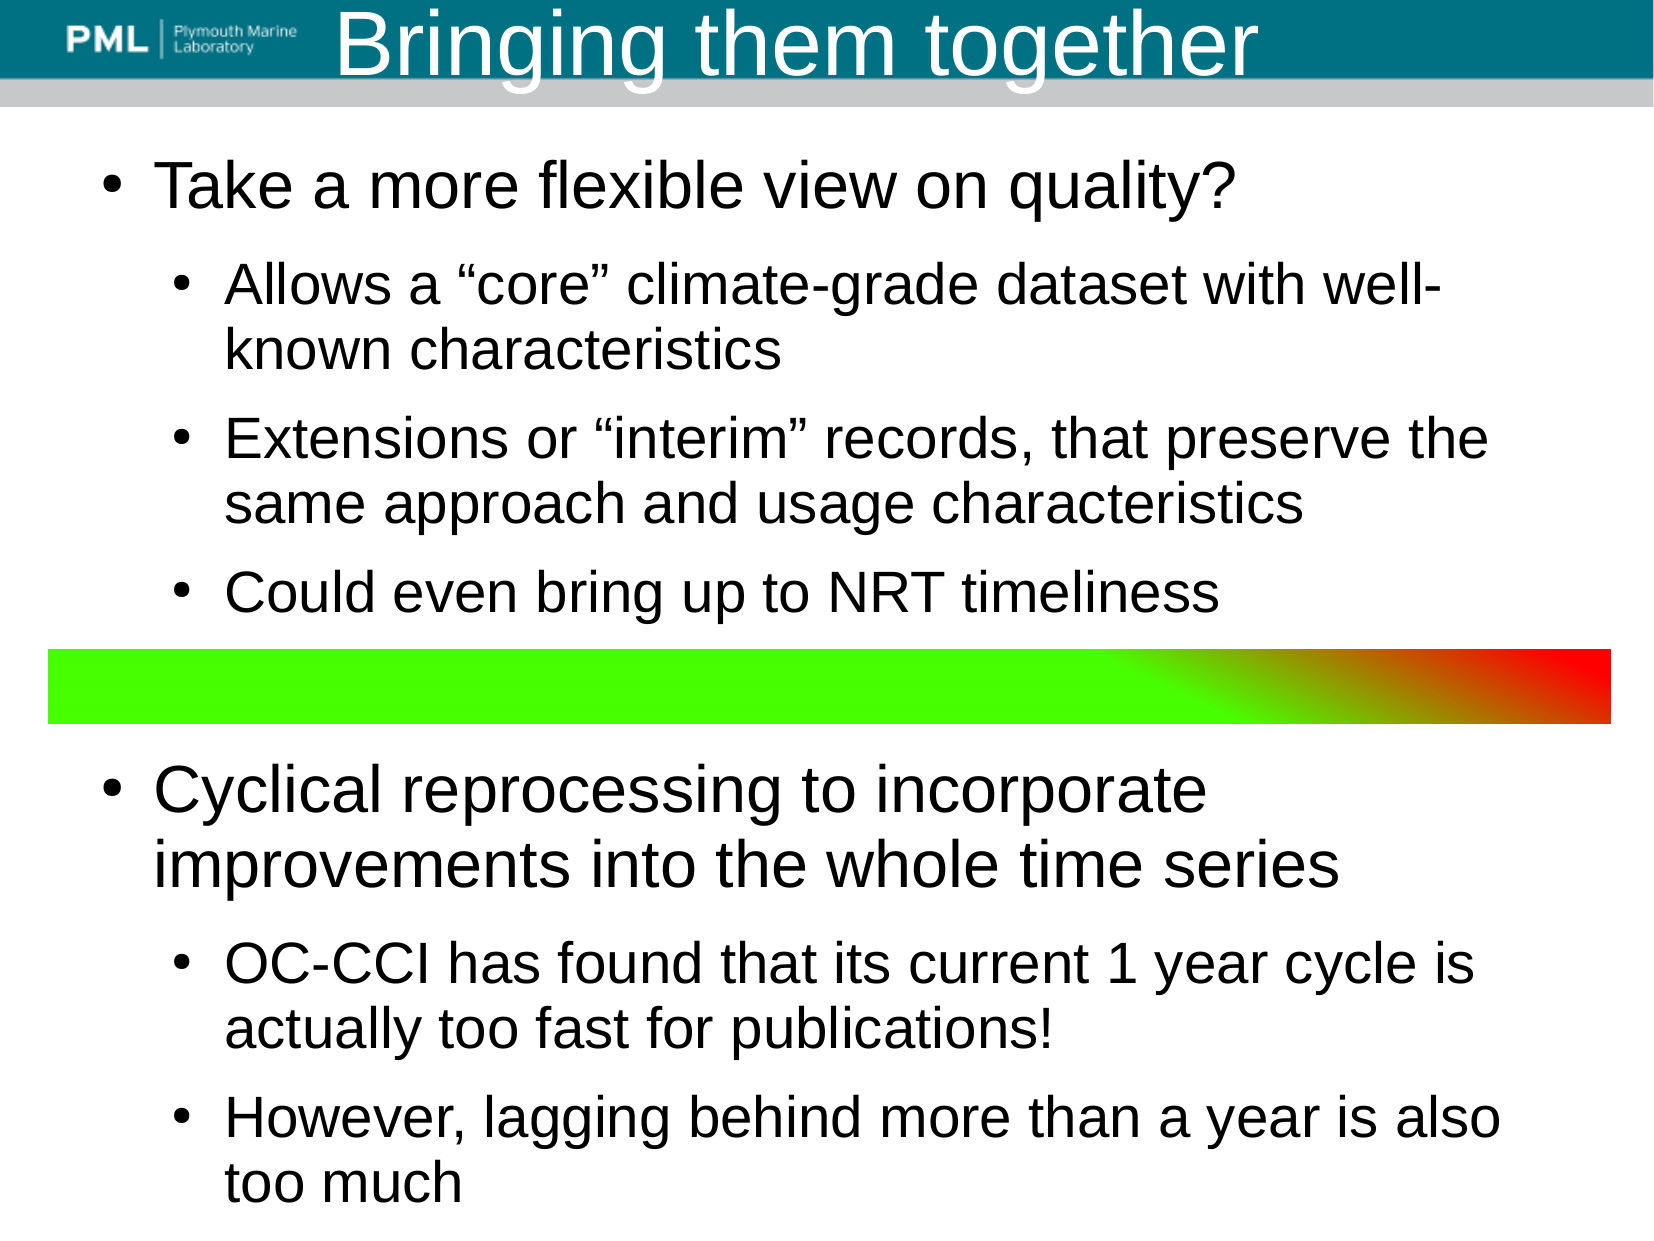

# Bringing them together
Take a more flexible view on quality?
Allows a “core” climate-grade dataset with well-known characteristics
Extensions or “interim” records, that preserve the same approach and usage characteristics
Could even bring up to NRT timeliness
Cyclical reprocessing to incorporate improvements into the whole time series
OC-CCI has found that its current 1 year cycle is actually too fast for publications!
However, lagging behind more than a year is also too much